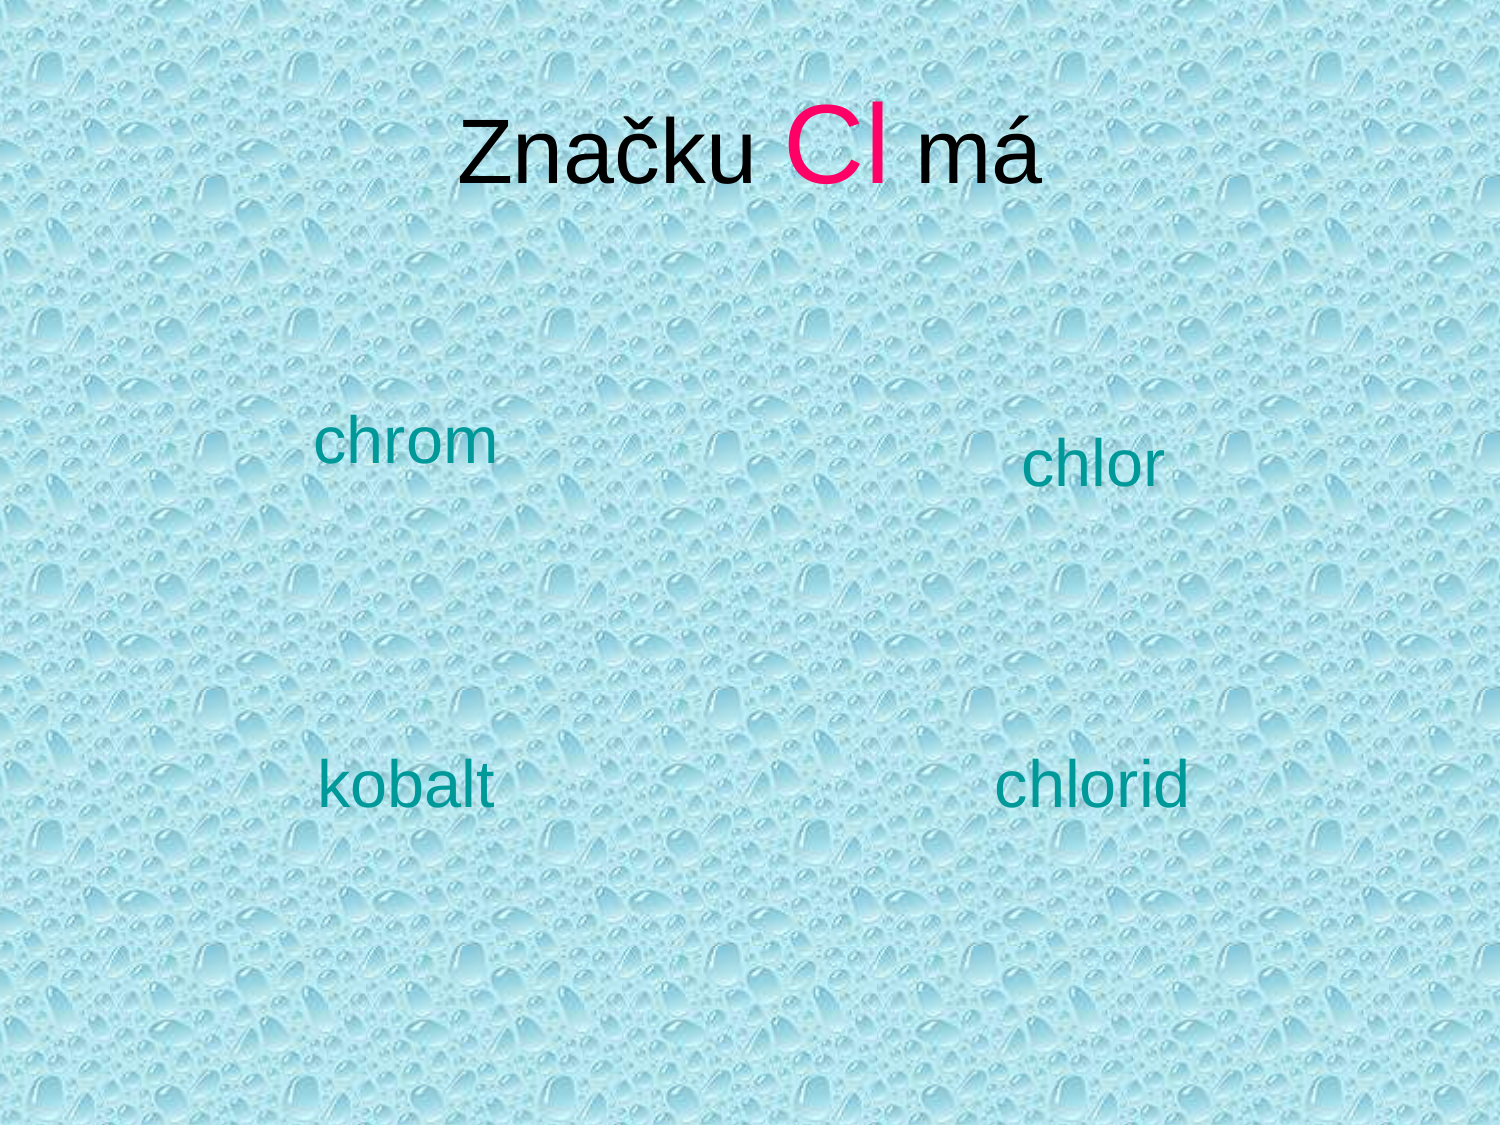

# Značku Cl má
| chrom |
| --- |
| chlor |
| --- |
| kobalt |
| --- |
| chlorid |
| --- |